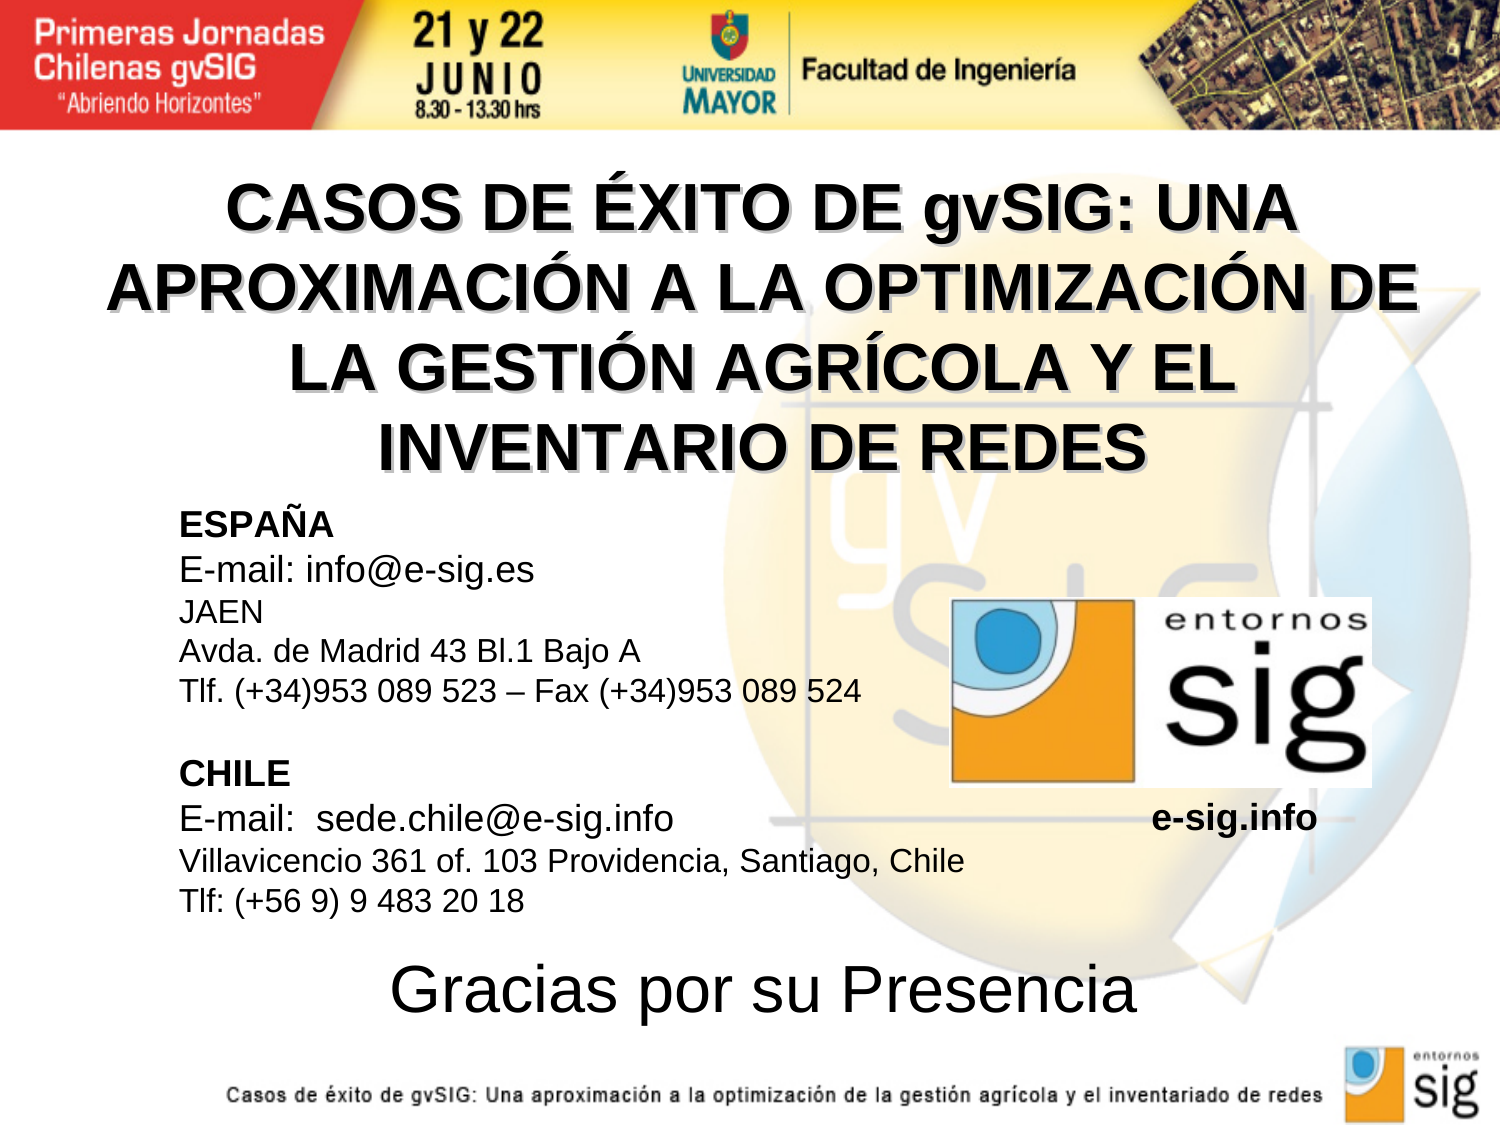

# CASOS DE ÉXITO DE gvSIG: UNA APROXIMACIÓN A LA OPTIMIZACIÓN DE LA GESTIÓN AGRÍCOLA Y EL INVENTARIO DE REDES
ESPAÑA
E-mail: info@e-sig.es
JAEN
Avda. de Madrid 43 Bl.1 Bajo A
Tlf. (+34)953 089 523 – Fax (+34)953 089 524
CHILE
E-mail:  sede.chile@e-sig.info
Villavicencio 361 of. 103 Providencia, Santiago, Chile
Tlf: (+56 9) 9 483 20 18
e-sig.info
Gracias por su Presencia